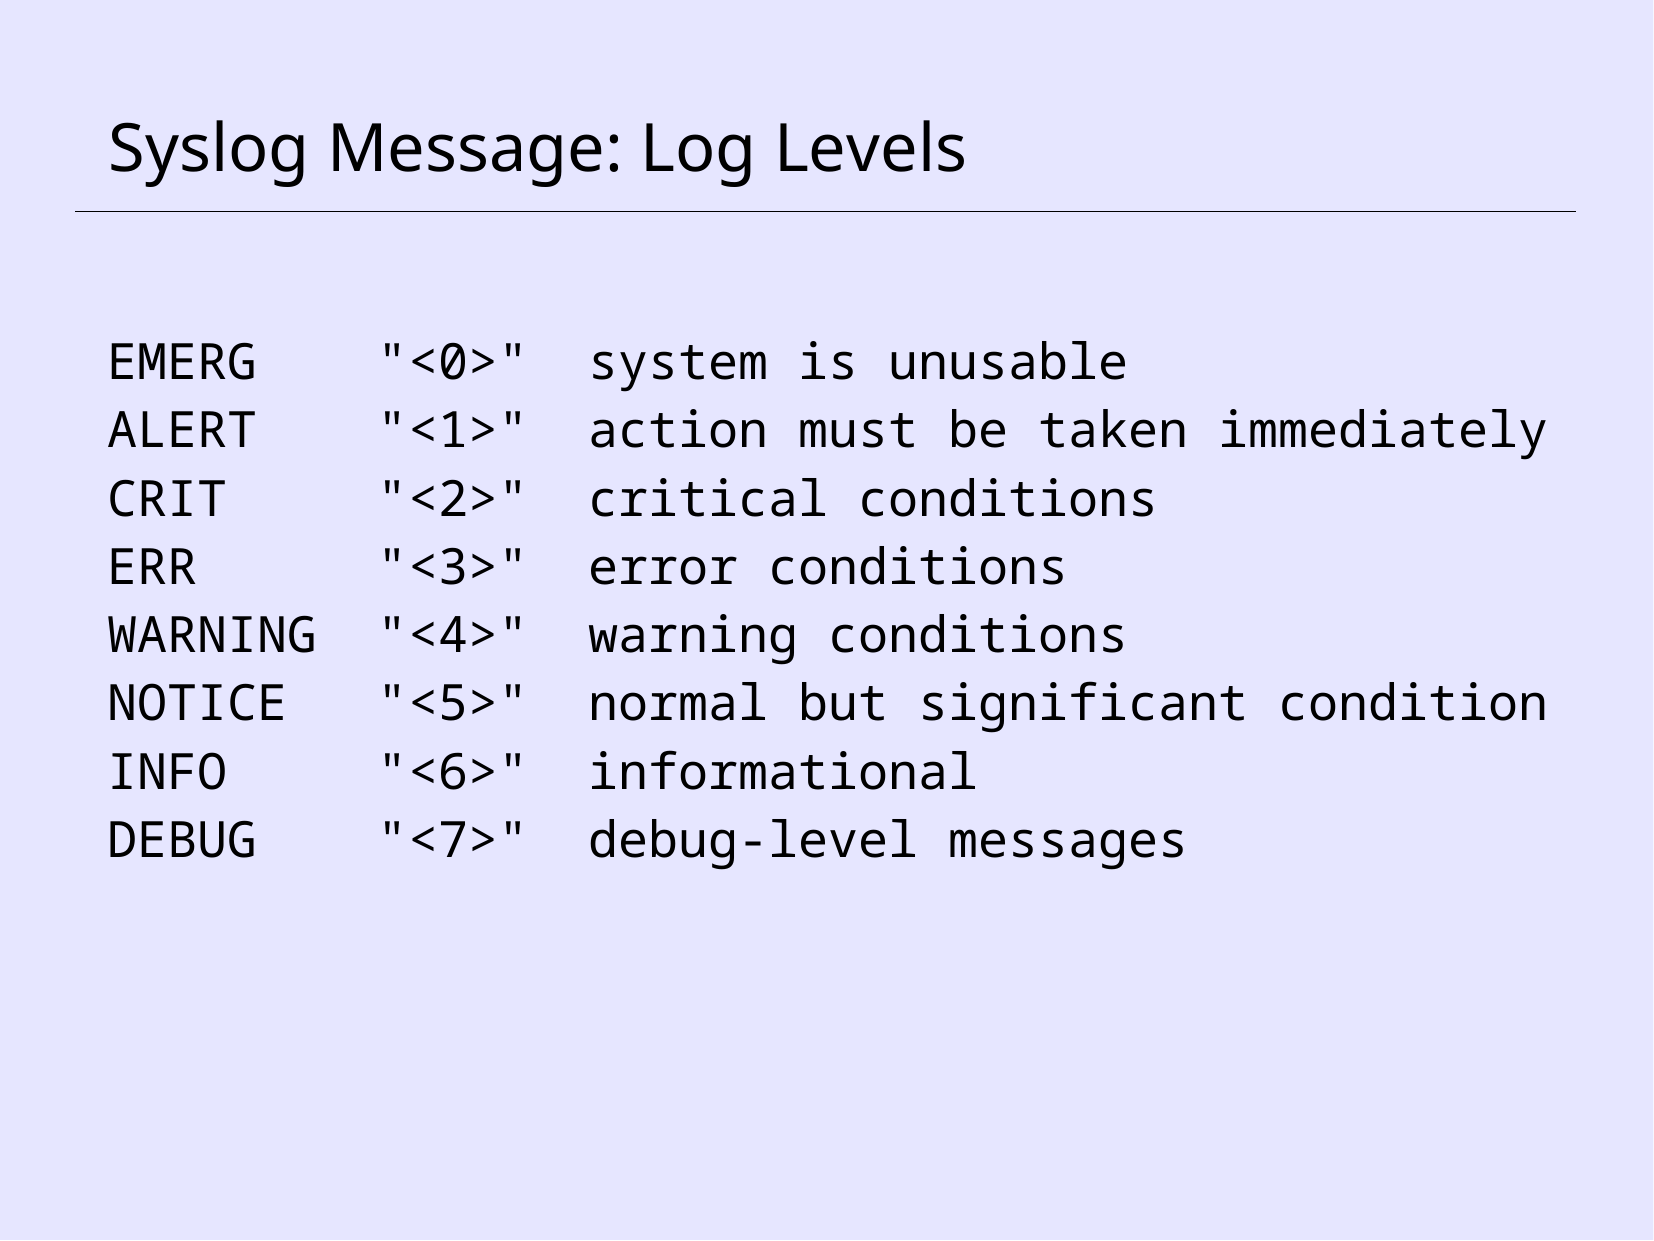

Syslog Message: Log Levels
EMERG "<0>" system is unusable
ALERT "<1>" action must be taken immediately
CRIT "<2>" critical conditions
ERR "<3>" error conditions
WARNING "<4>" warning conditions
NOTICE "<5>" normal but significant condition
INFO "<6>" informational
DEBUG "<7>" debug-level messages